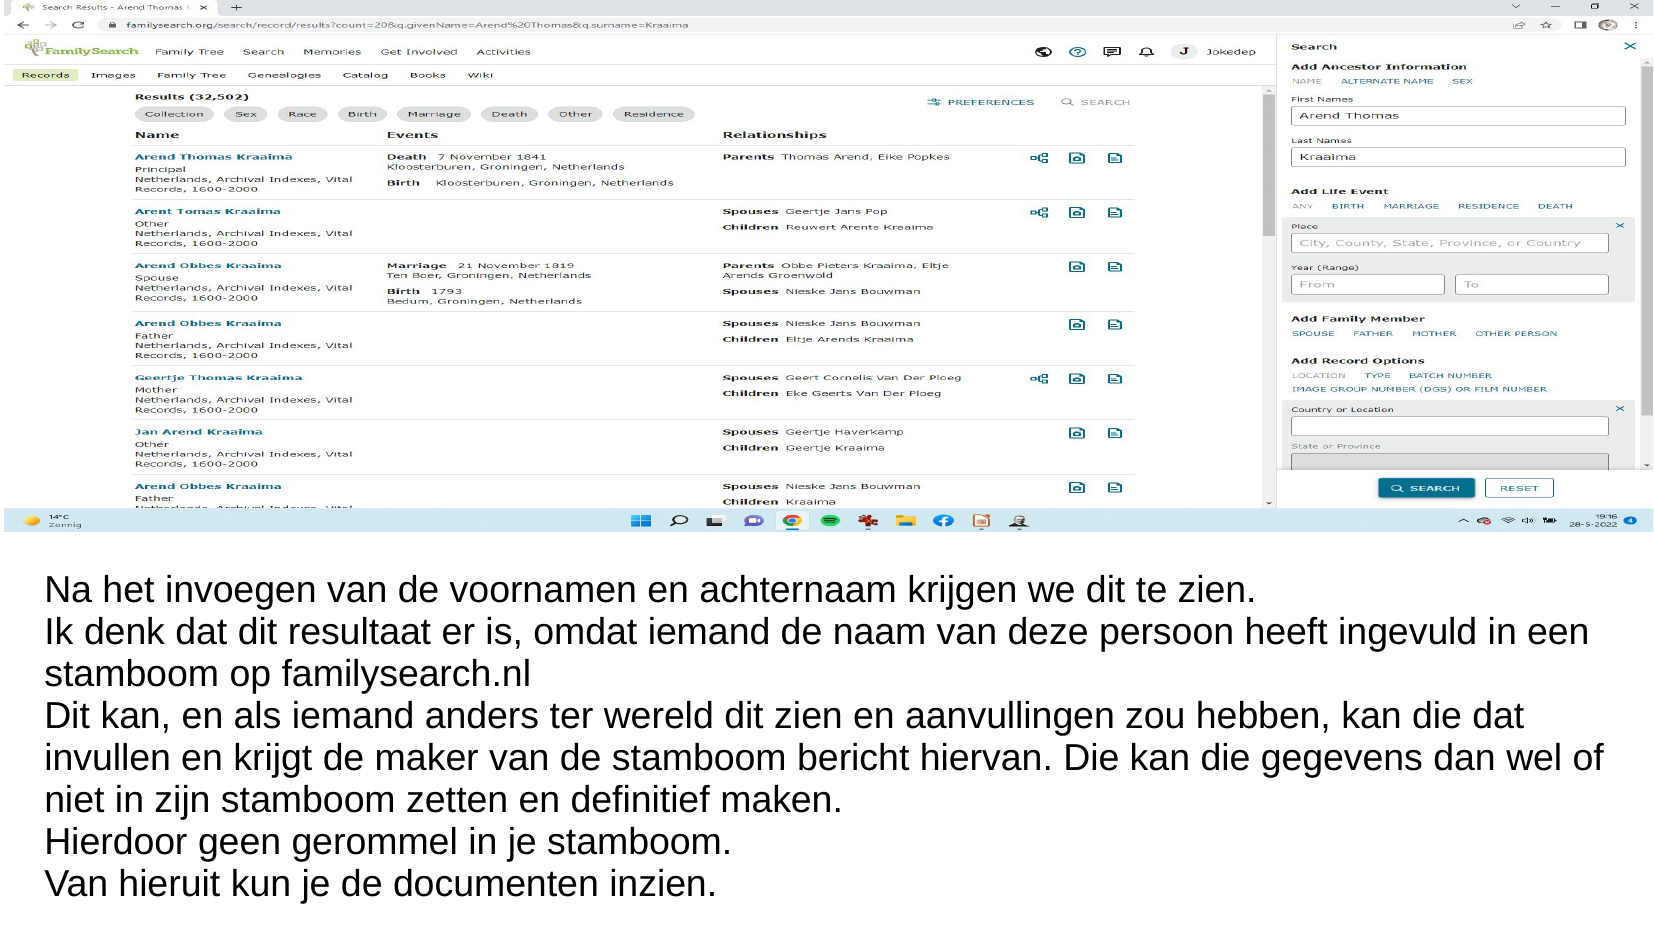

Na het invoegen van de voornamen en achternaam krijgen we dit te zien.
Ik denk dat dit resultaat er is, omdat iemand de naam van deze persoon heeft ingevuld in een stamboom op familysearch.nl
Dit kan, en als iemand anders ter wereld dit zien en aanvullingen zou hebben, kan die dat invullen en krijgt de maker van de stamboom bericht hiervan. Die kan die gegevens dan wel of niet in zijn stamboom zetten en definitief maken.
Hierdoor geen gerommel in je stamboom.
Van hieruit kun je de documenten inzien.